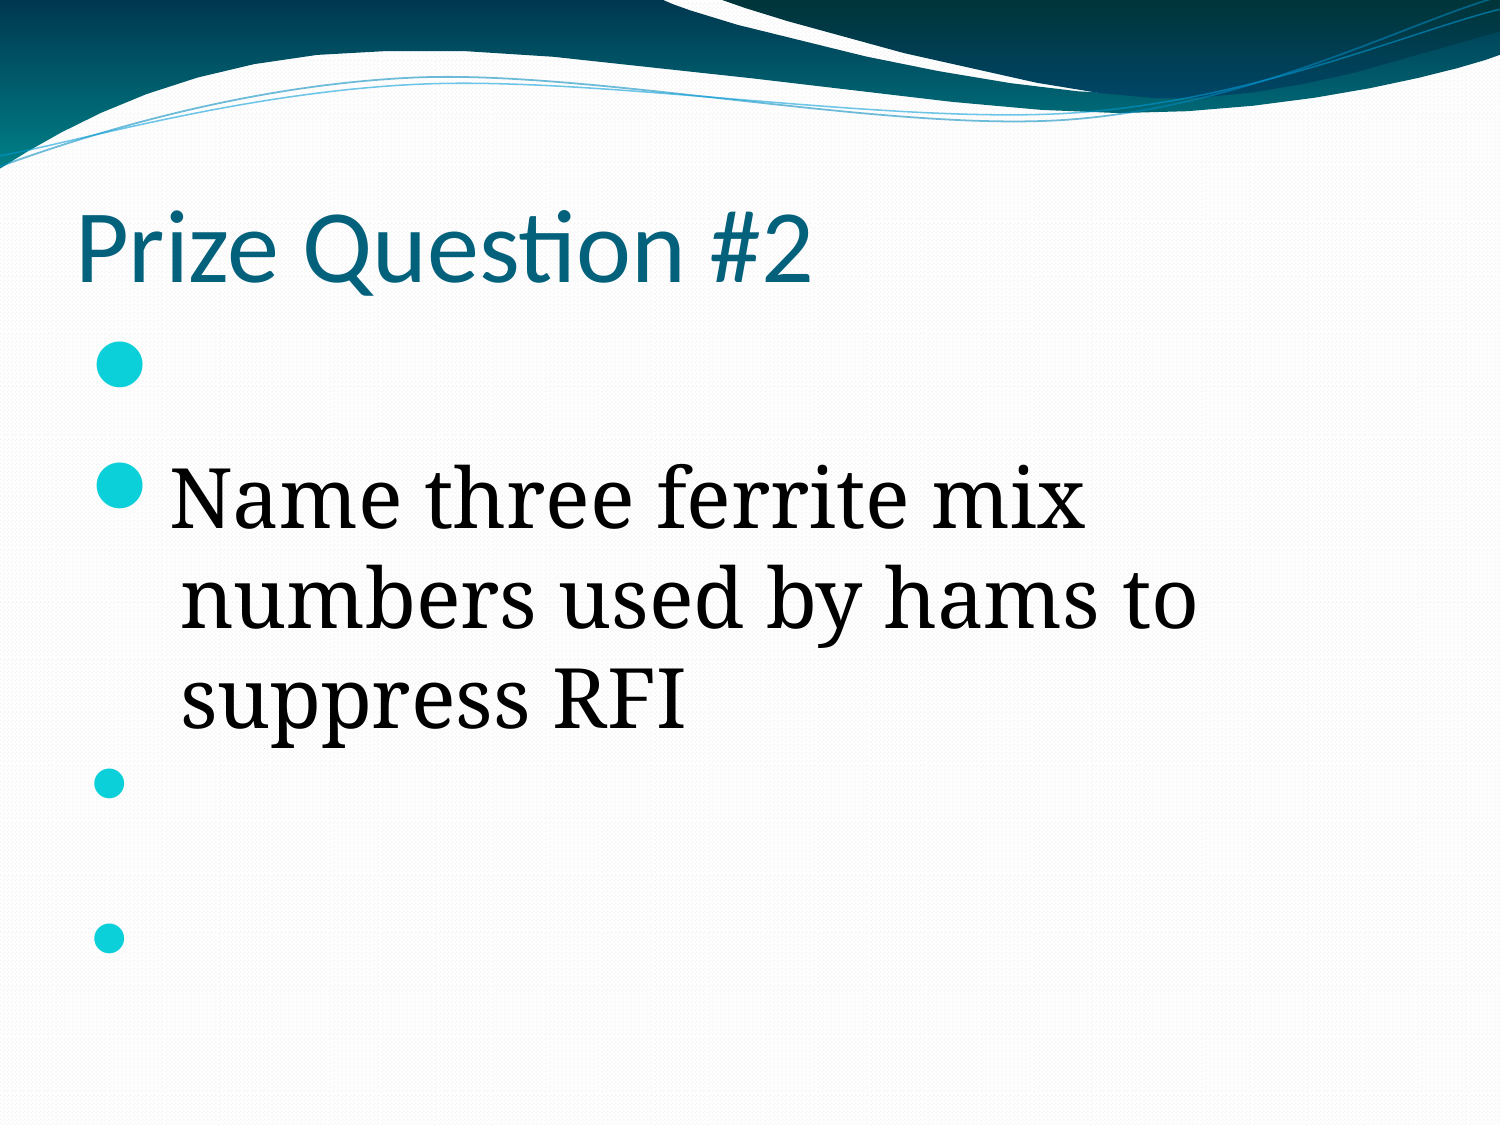

# Prize Question #2
Name three ferrite mix numbers used by hams to suppress RFI